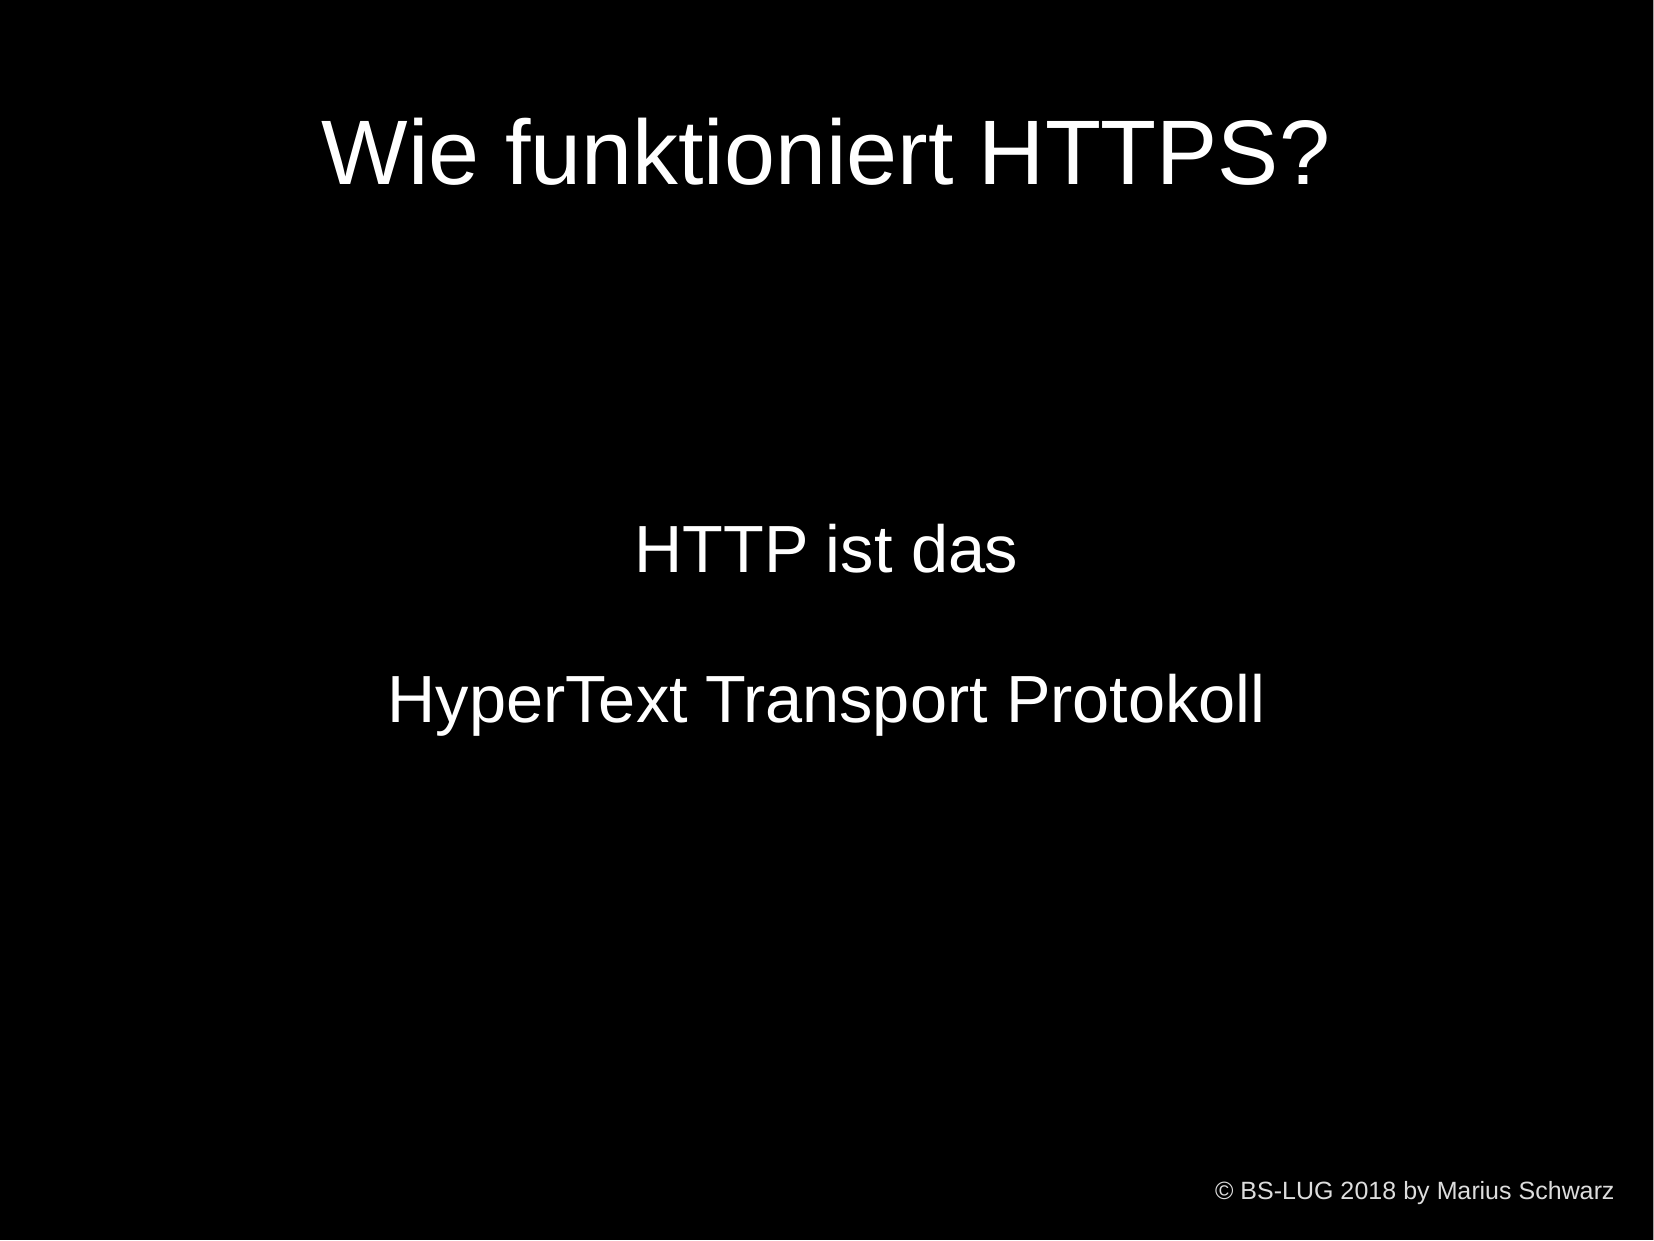

# Wie funktioniert HTTPS?
HTTP ist das
HyperText Transport Protokoll
© BS-LUG 2018 by Marius Schwarz